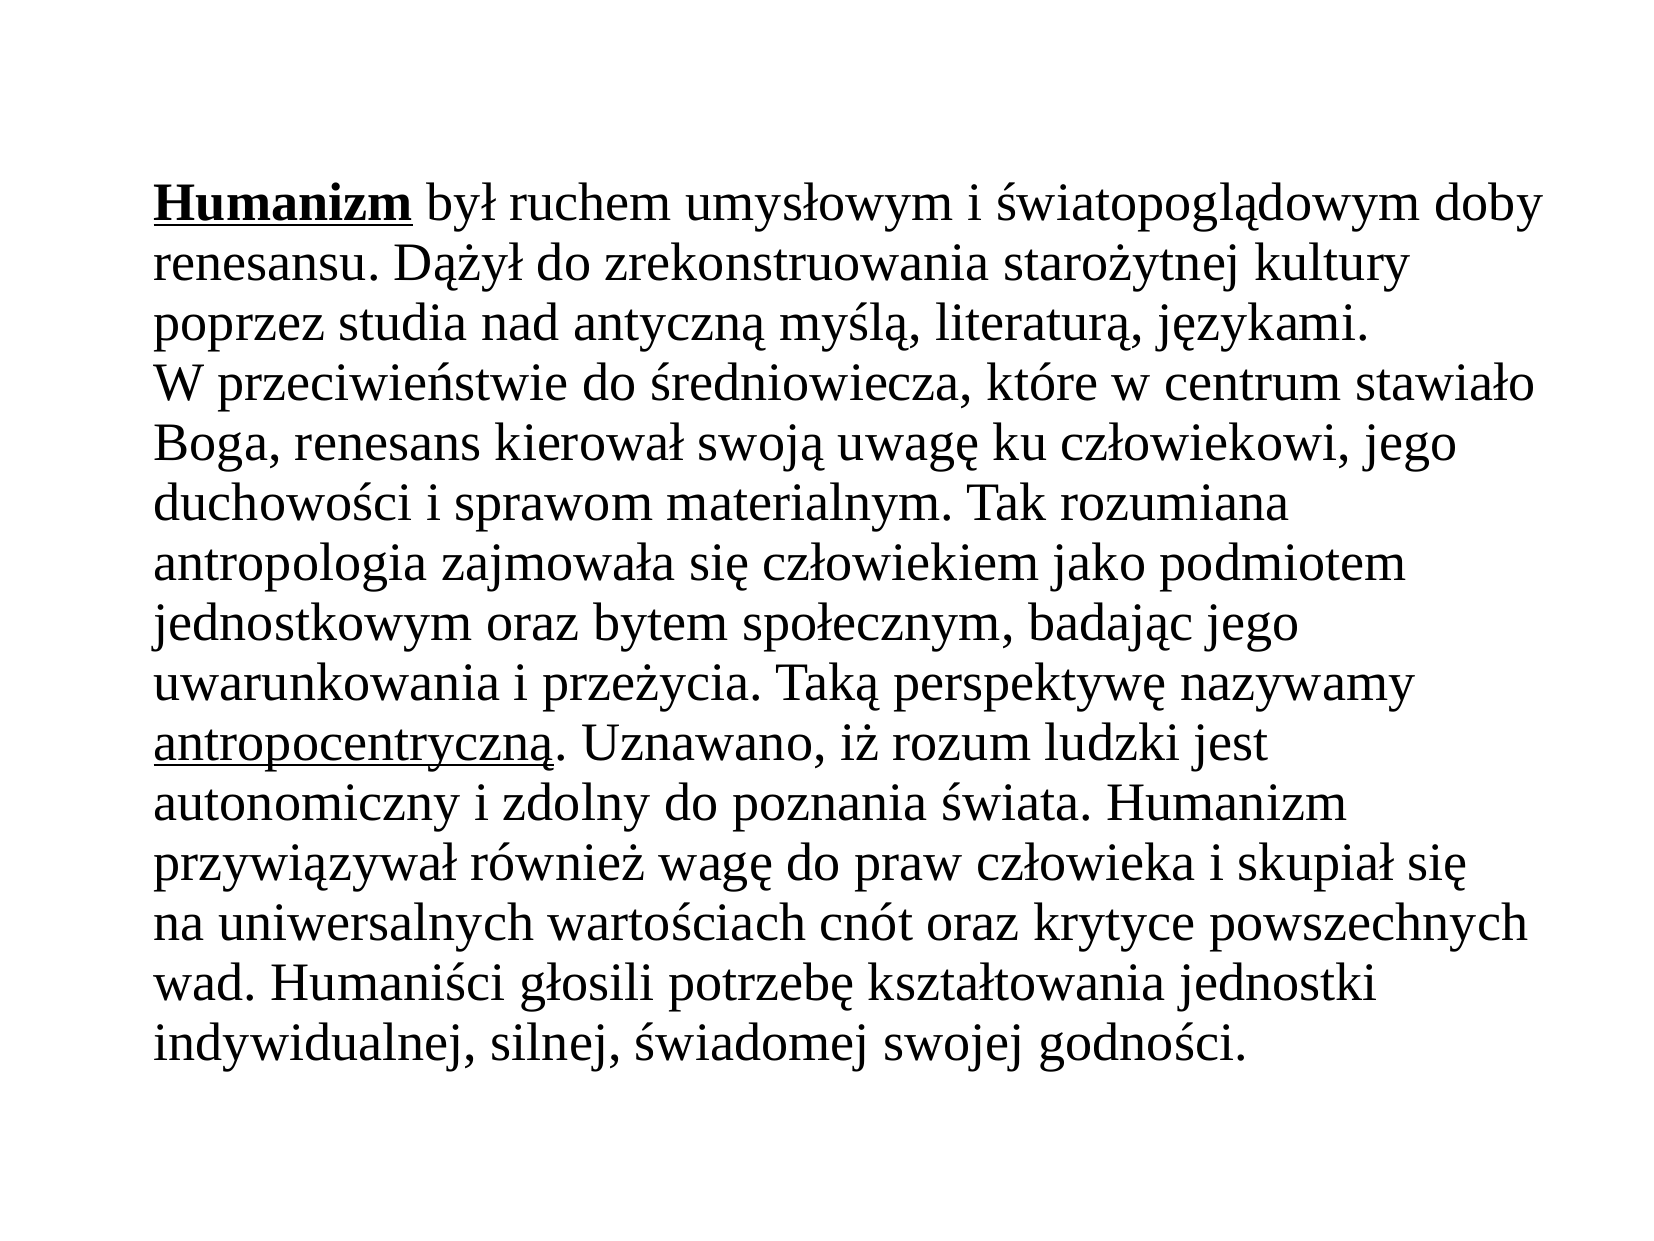

#
Humanizm był ruchem umysłowym i światopoglądowym doby renesansu. Dążył do zrekonstruowania starożytnej kultury poprzez studia nad antyczną myślą, literaturą, językami. W przeciwieństwie do średniowiecza, które w centrum stawiało Boga, renesans kierował swoją uwagę ku człowiekowi, jego duchowości i sprawom materialnym. Tak rozumiana antropologia zajmowała się człowiekiem jako podmiotem jednostkowym oraz bytem społecznym, badając jego uwarunkowania i przeżycia. Taką perspektywę nazywamy antropocentryczną. Uznawano, iż rozum ludzki jest autonomiczny i zdolny do poznania świata. Humanizm przywiązywał również wagę do praw człowieka i skupiał się na uniwersalnych wartościach cnót oraz krytyce powszechnych wad. Humaniści głosili potrzebę kształtowania jednostki indywidualnej, silnej, świadomej swojej godności.